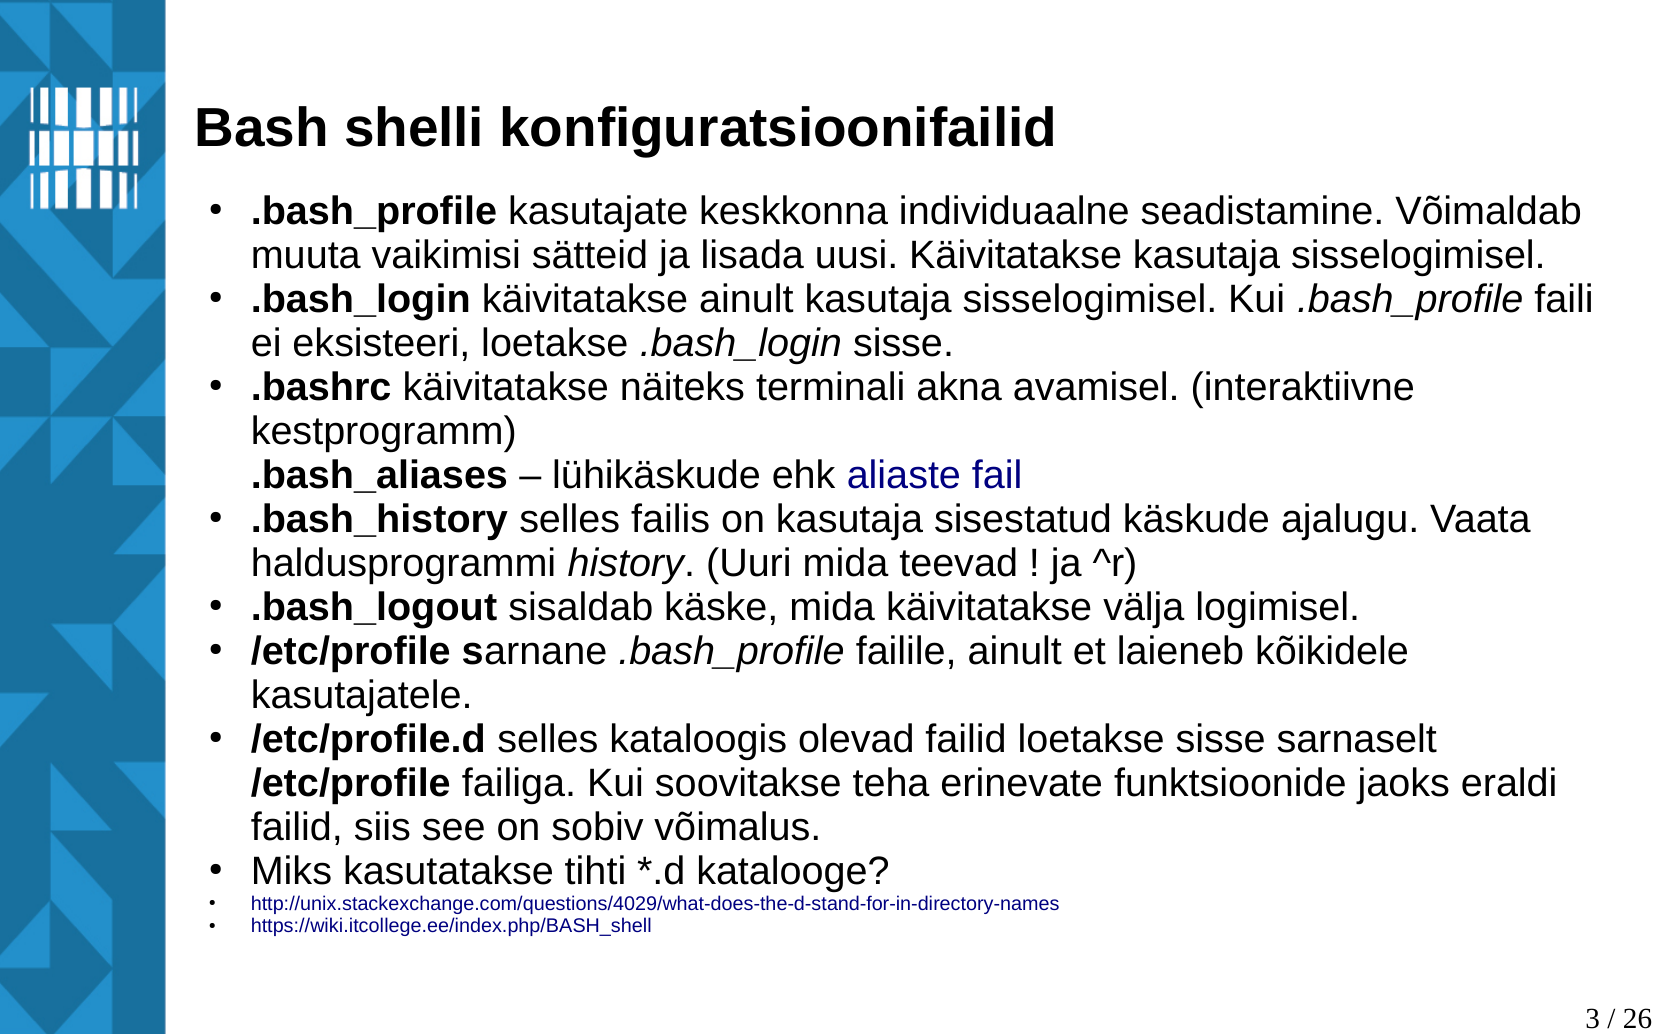

# Bash shelli konfiguratsioonifailid
.bash_profile kasutajate keskkonna individuaalne seadistamine. Võimaldab muuta vaikimisi sätteid ja lisada uusi. Käivitatakse kasutaja sisselogimisel.
.bash_login käivitatakse ainult kasutaja sisselogimisel. Kui .bash_profile faili ei eksisteeri, loetakse .bash_login sisse.
.bashrc käivitatakse näiteks terminali akna avamisel. (interaktiivne kestprogramm)
.bash_aliases – lühikäskude ehk aliaste fail
.bash_history selles failis on kasutaja sisestatud käskude ajalugu. Vaata haldusprogrammi history. (Uuri mida teevad ! ja ^r)
.bash_logout sisaldab käske, mida käivitatakse välja logimisel.
/etc/profile sarnane .bash_profile failile, ainult et laieneb kõikidele kasutajatele.
/etc/profile.d selles kataloogis olevad failid loetakse sisse sarnaselt /etc/profile failiga. Kui soovitakse teha erinevate funktsioonide jaoks eraldi failid, siis see on sobiv võimalus.
Miks kasutatakse tihti *.d katalooge?
http://unix.stackexchange.com/questions/4029/what-does-the-d-stand-for-in-directory-names
https://wiki.itcollege.ee/index.php/BASH_shell
3